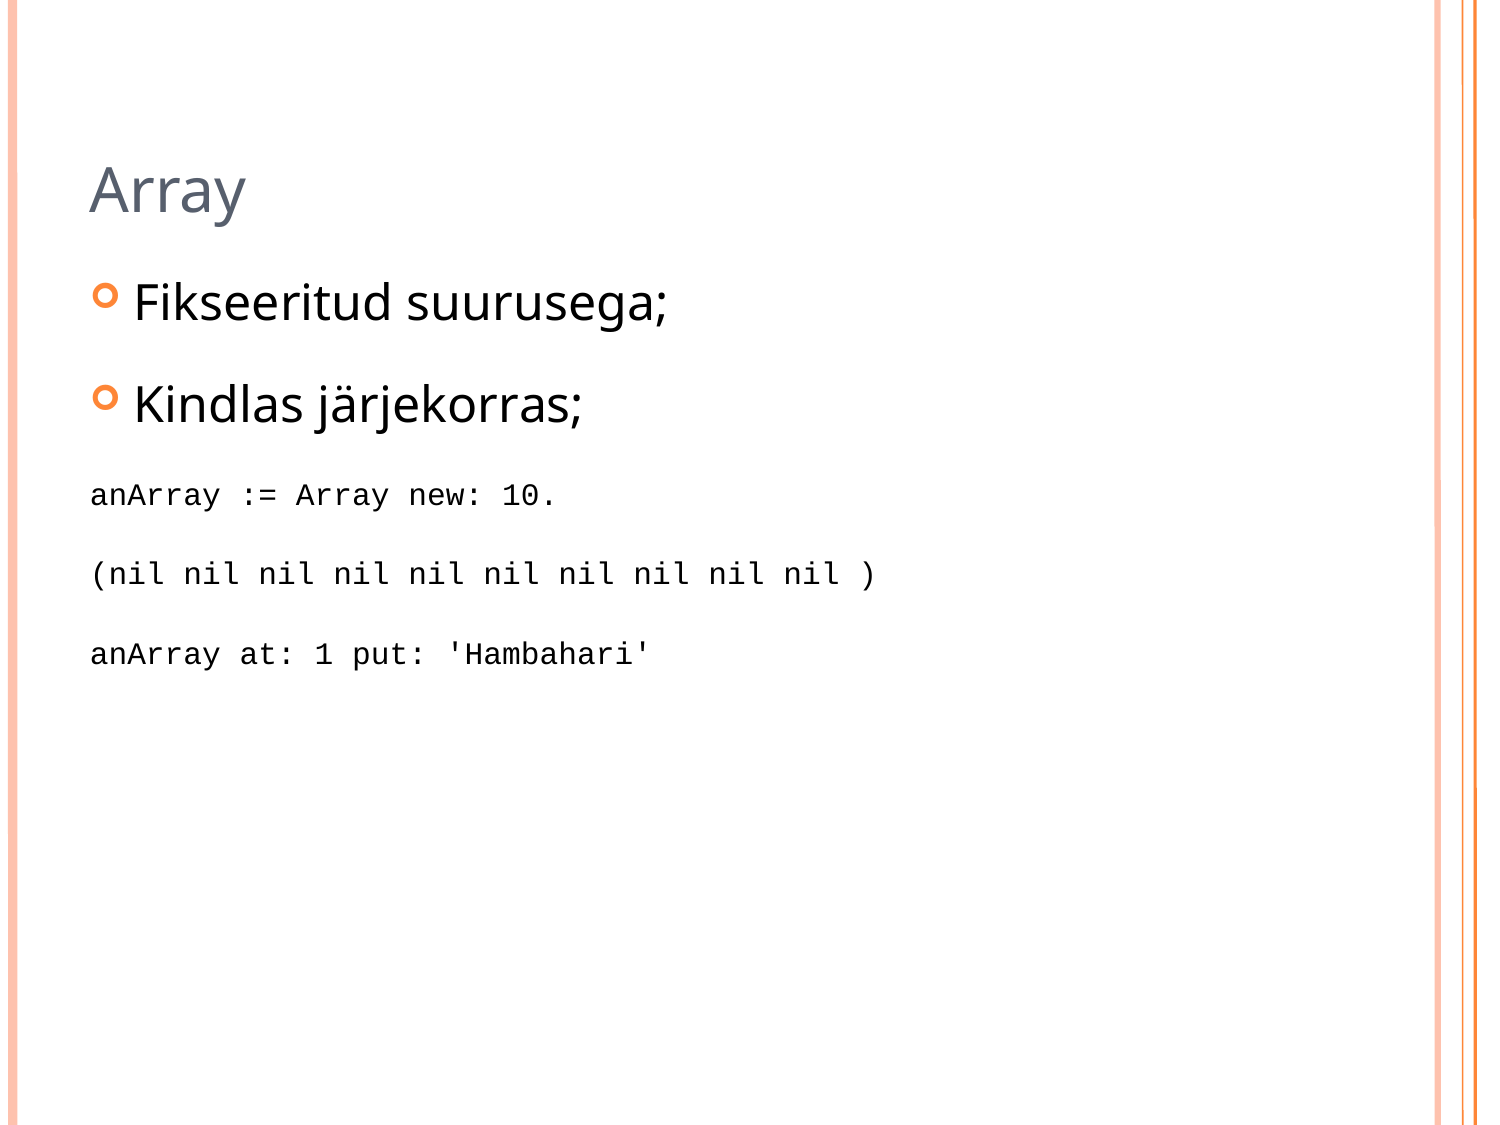

# Array
Fikseeritud suurusega;
Kindlas järjekorras;
anArray := Array new: 10.
(nil nil nil nil nil nil nil nil nil nil )
anArray at: 1 put: 'Hambahari'